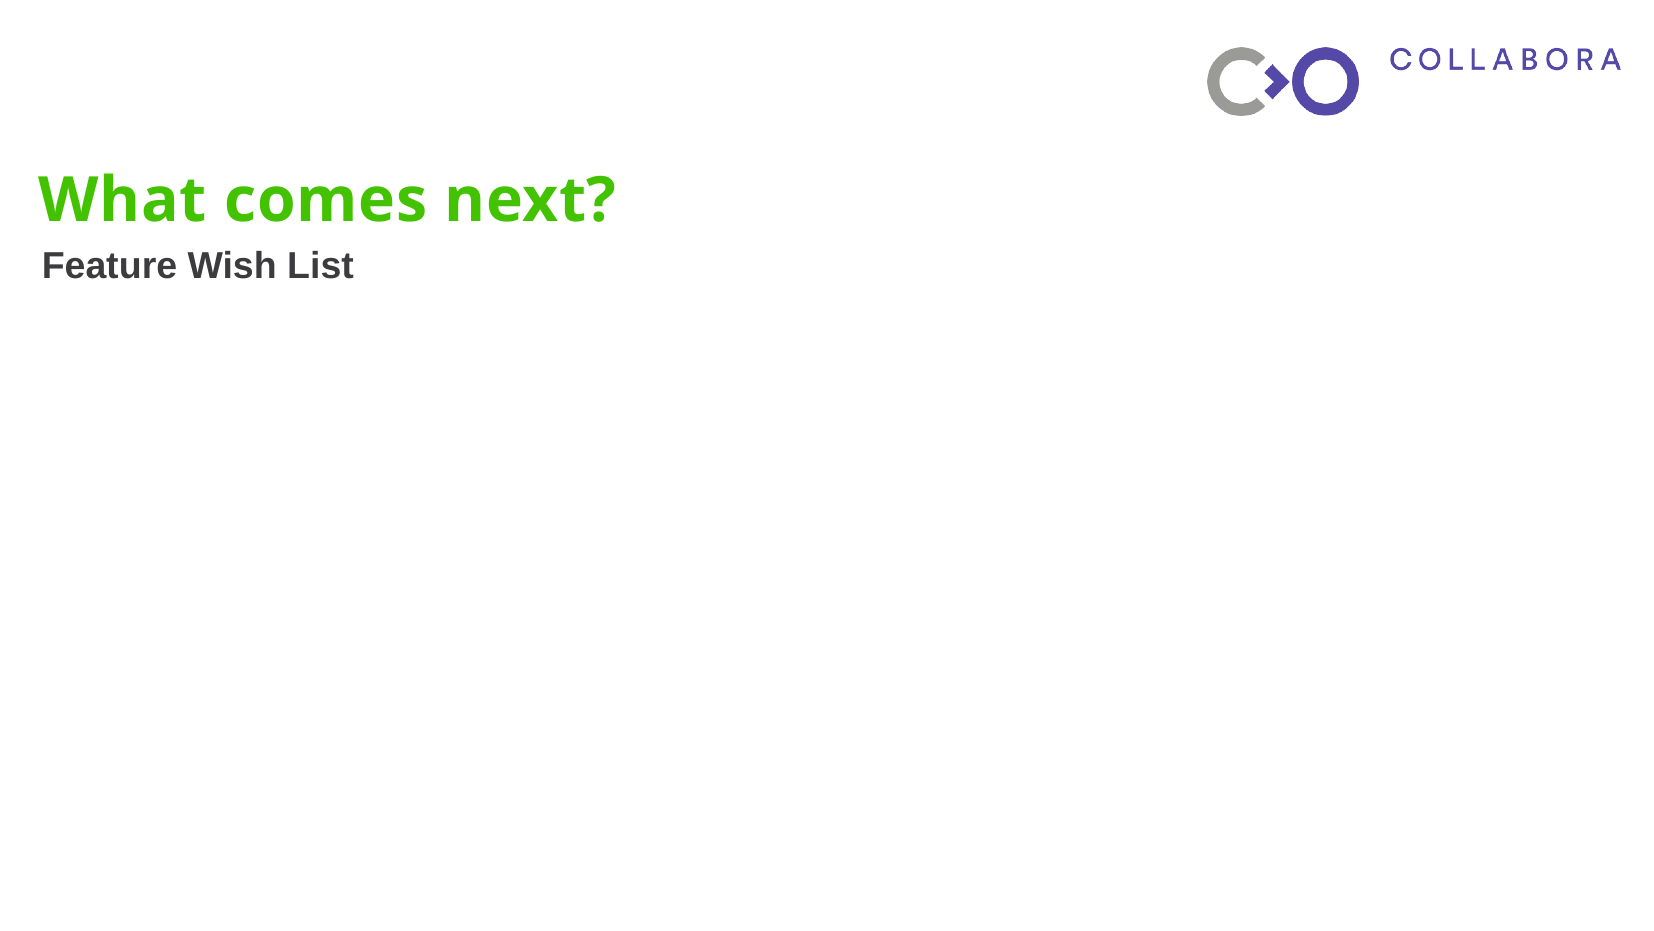

# What comes next?
Feature Wish List